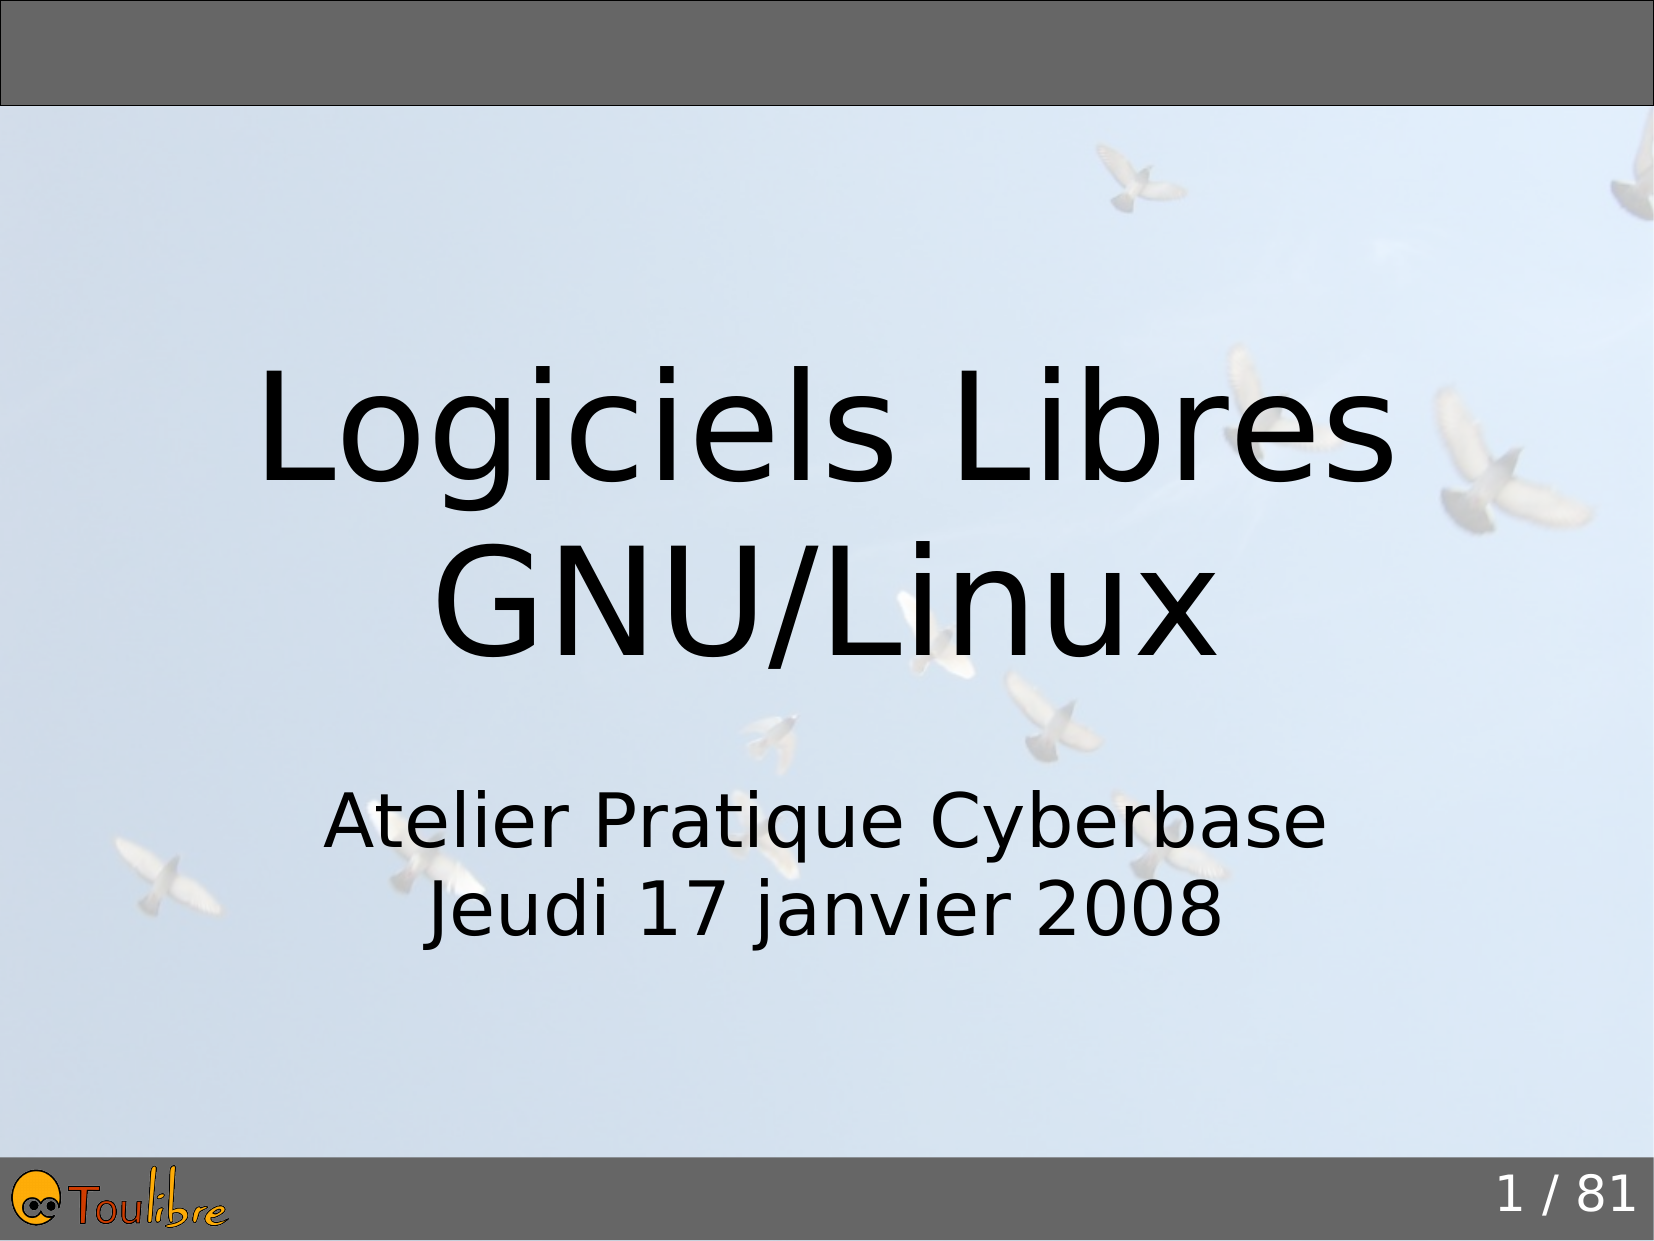

Logiciels Libres
GNU/Linux
Atelier Pratique Cyberbase
Jeudi 17 janvier 2008